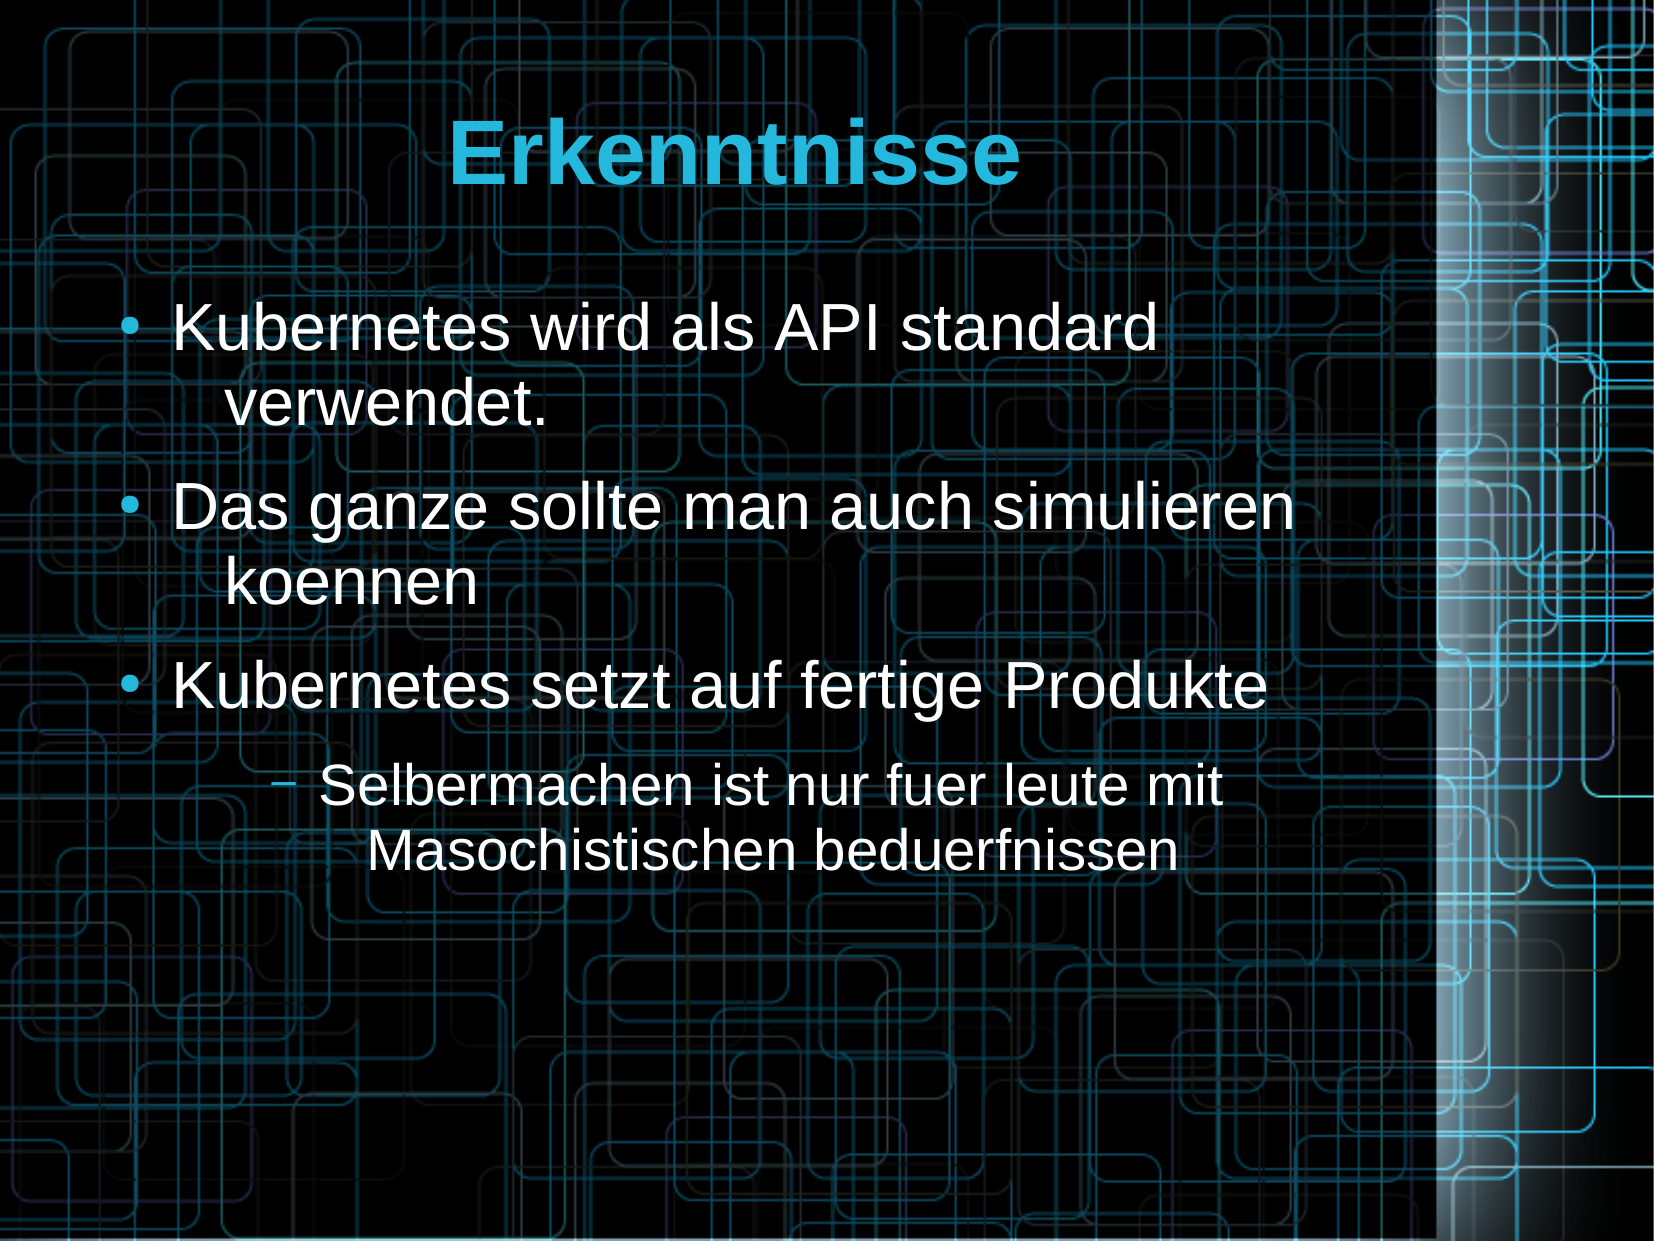

# Erkenntnisse
Kubernetes wird als API standard verwendet.
Das ganze sollte man auch simulieren koennen
Kubernetes setzt auf fertige Produkte
Selbermachen ist nur fuer leute mit Masochistischen beduerfnissen